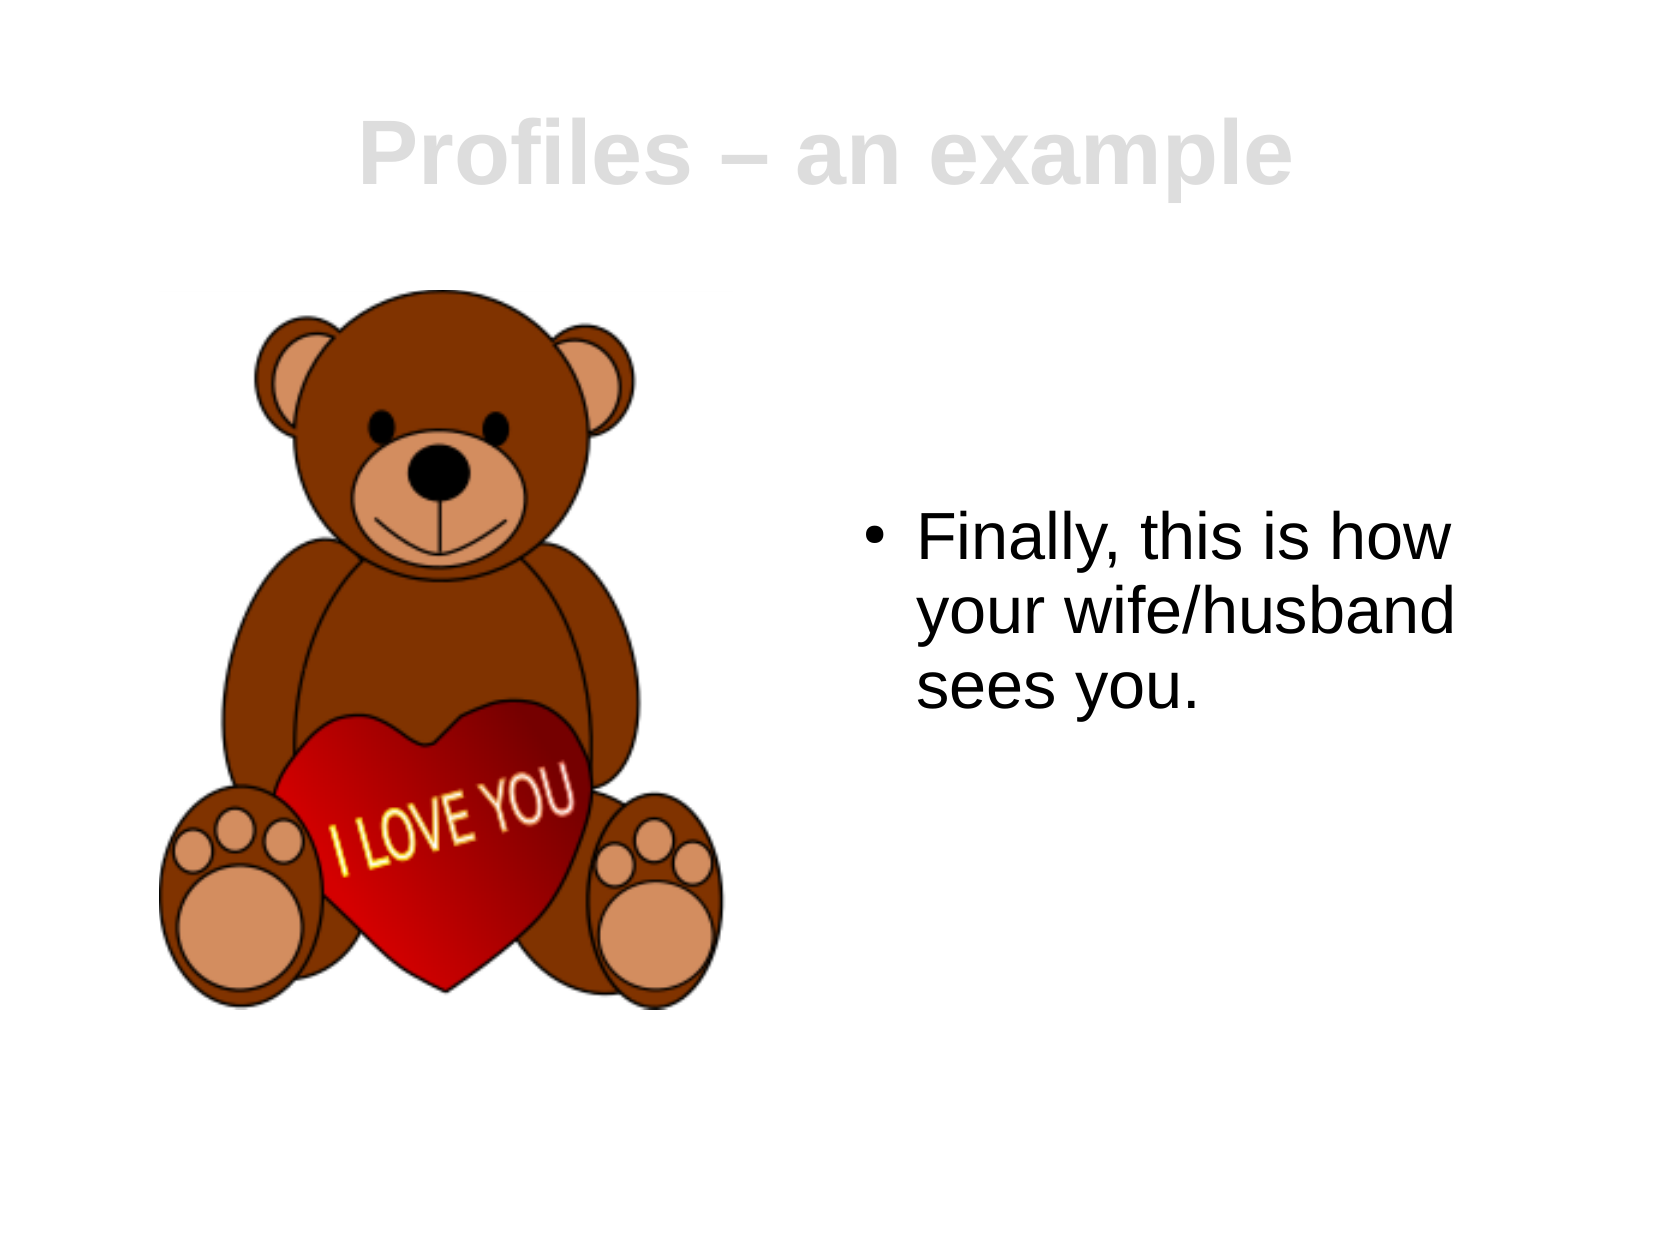

# Profiles – an example
Finally, this is how your wife/husband sees you.